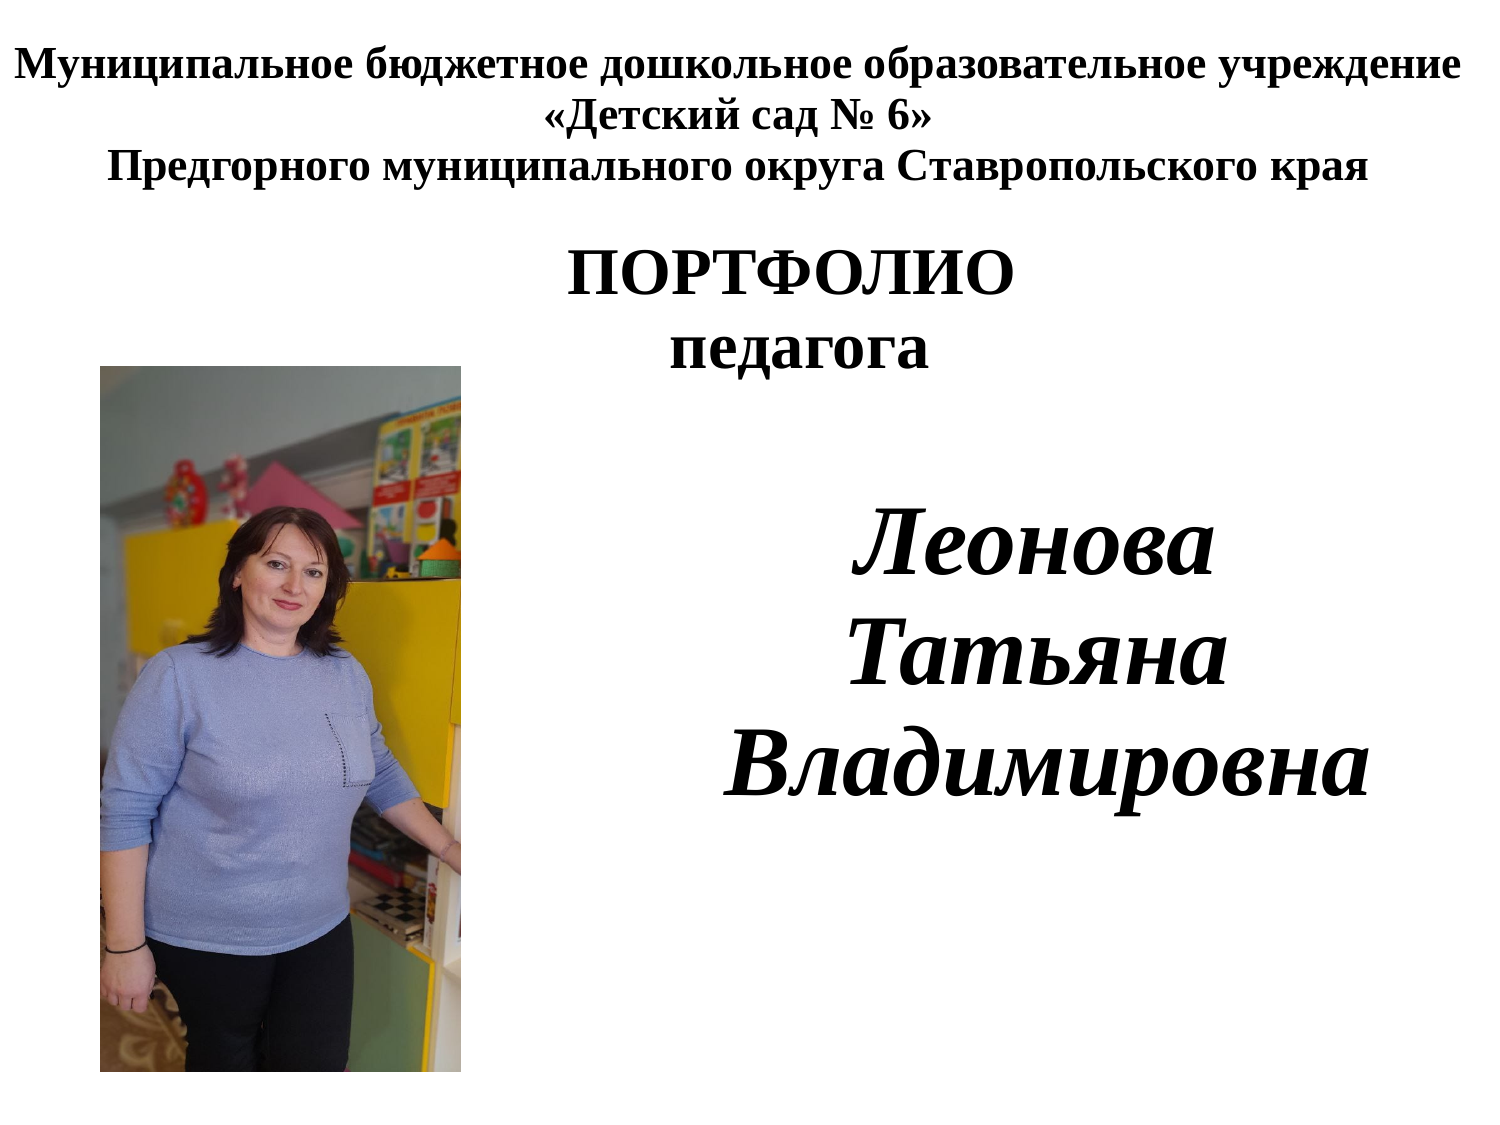

Муниципальное бюджетное дошкольное образовательное учреждение
«Детский сад № 6»
Предгорного муниципального округа Ставропольского края
ПОРТФОЛИО
педагога
Леонова
Татьяна
Владимировна